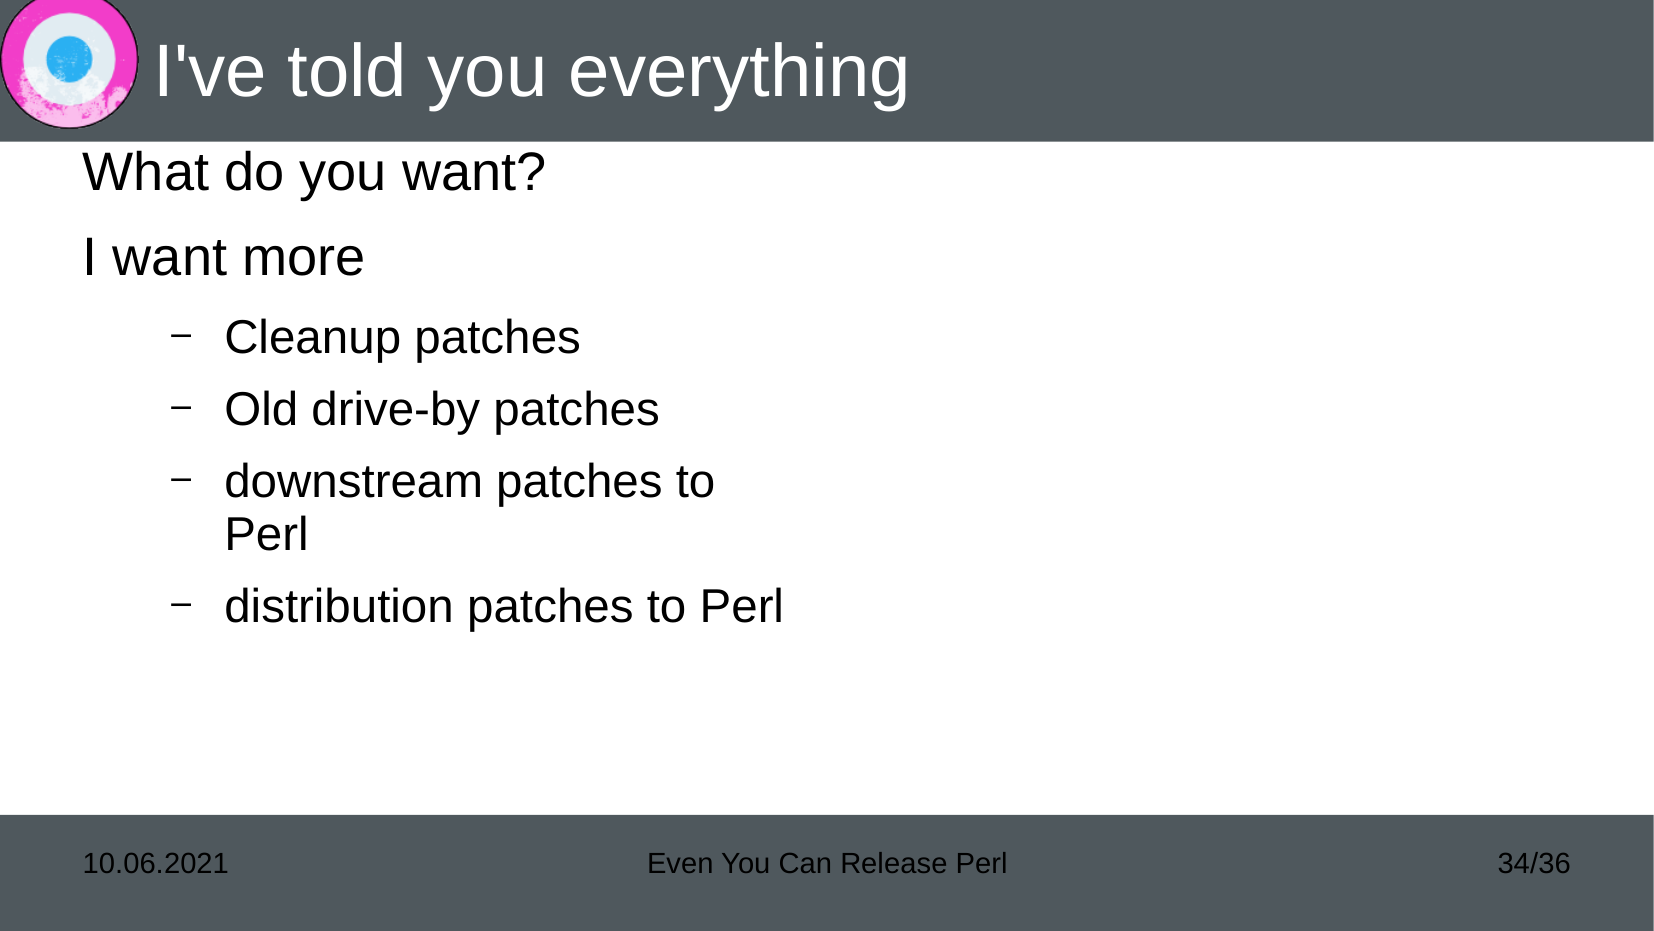

# I've told you everything
What do you want?
I want more
Cleanup patches
Old drive-by patches
downstream patches to Perl
distribution patches to Perl
08. März 2019
34